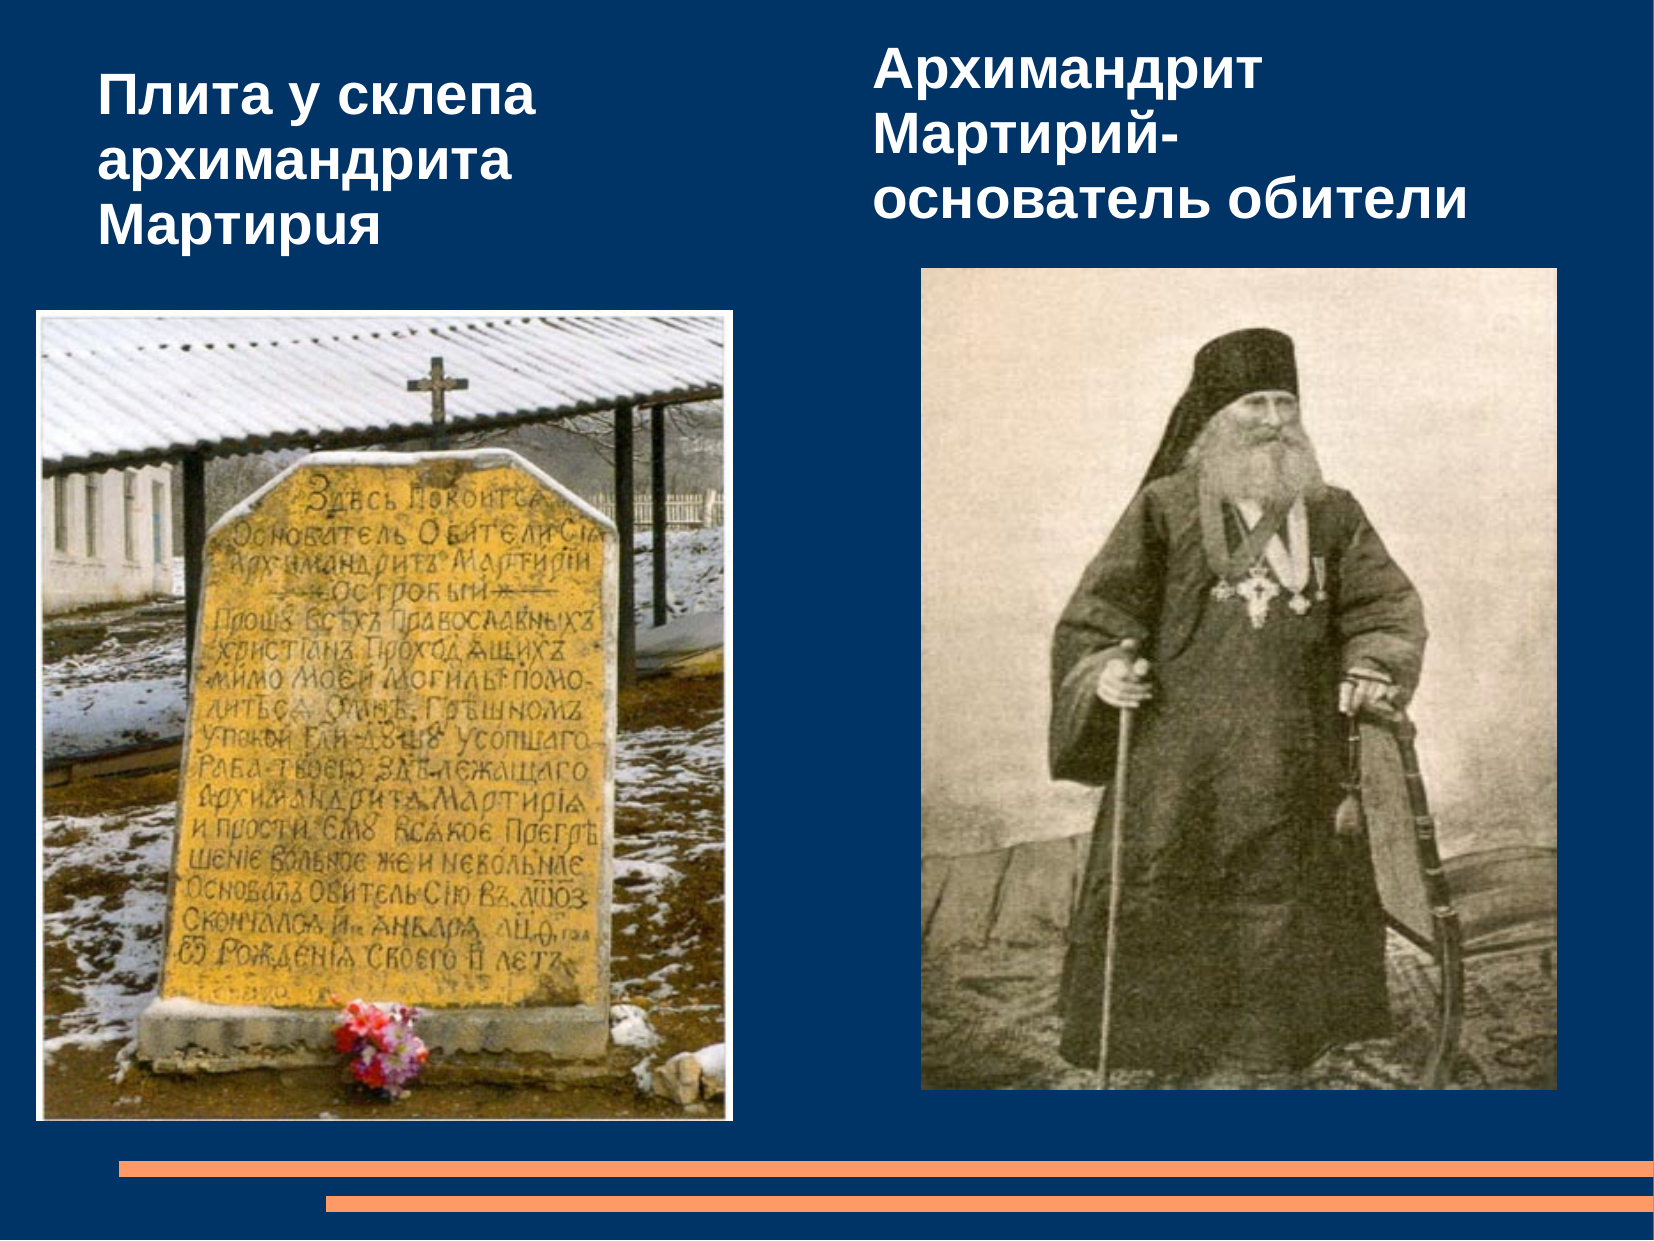

Архимандрит Мартирий-основатель обители
Плита у склепа архимандрита Мартирuя